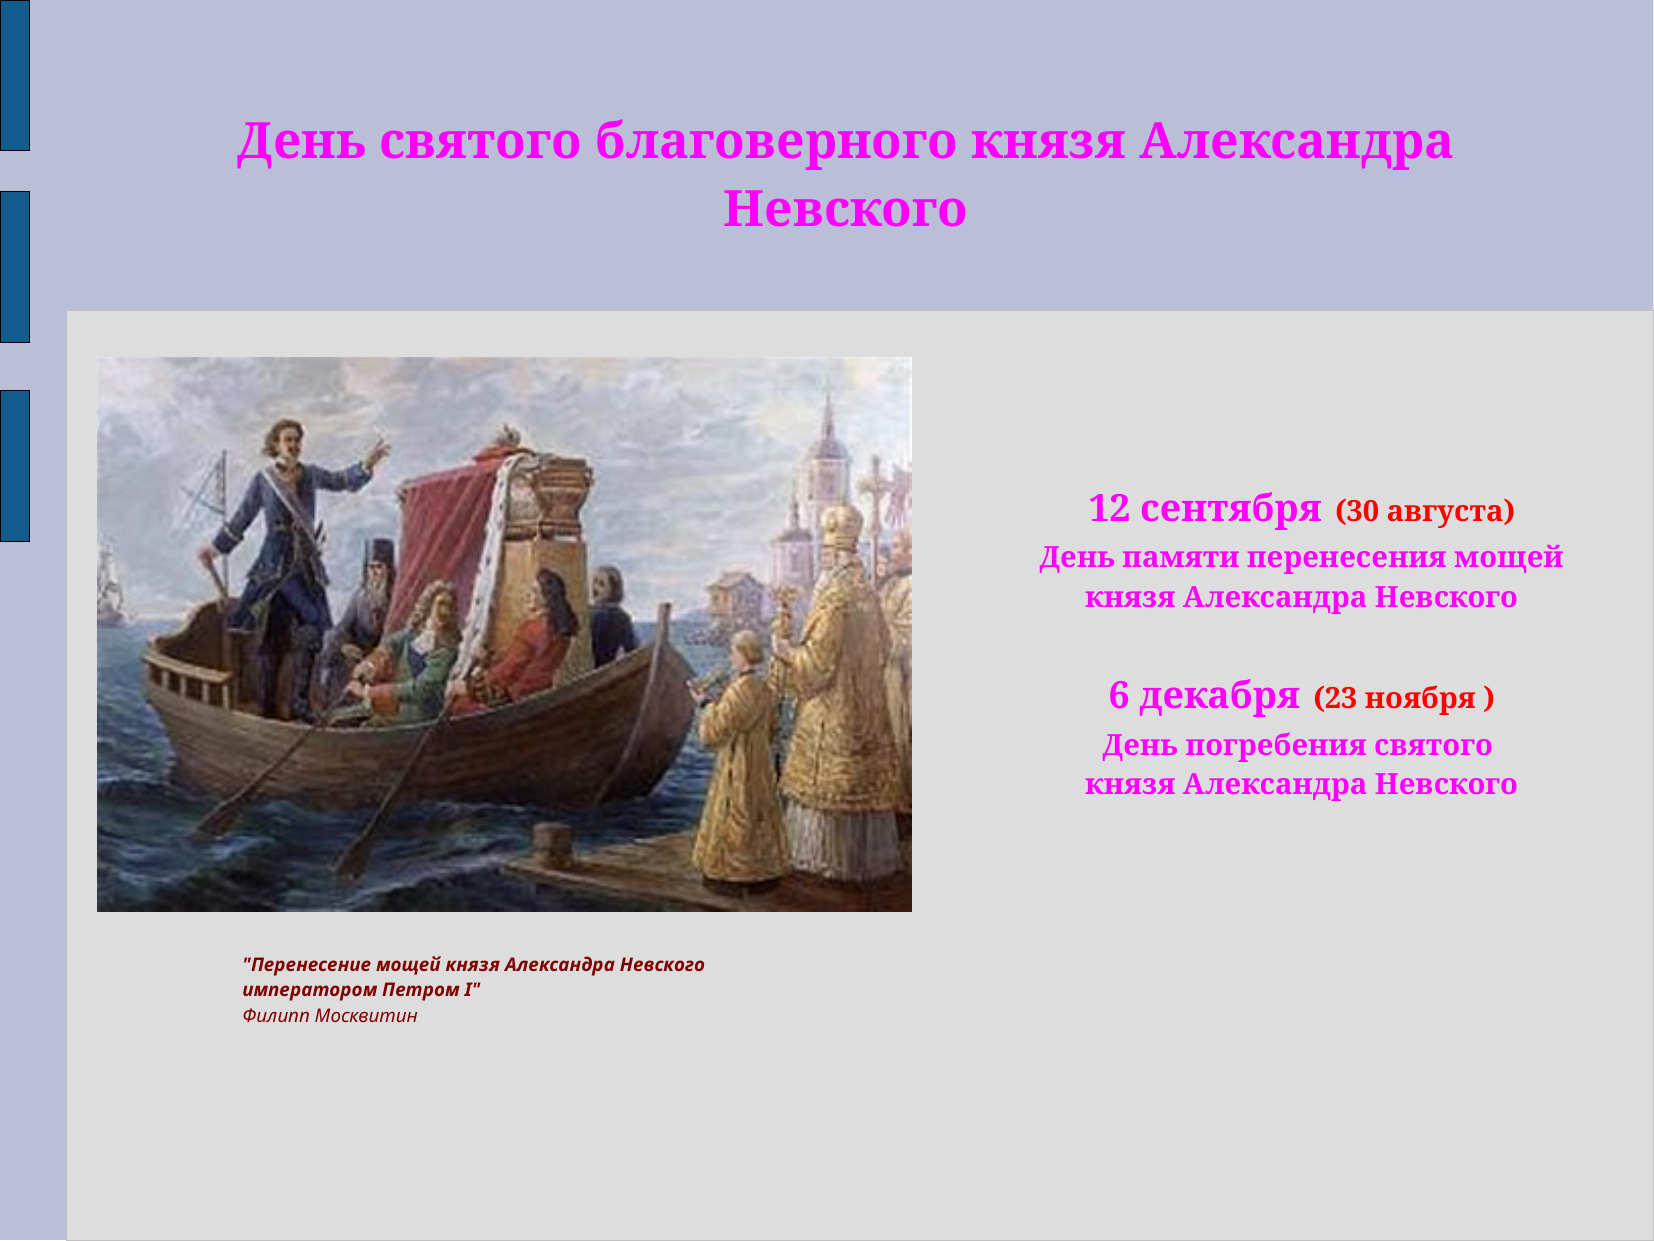

День святого благоверного князя Александра Невского
12 сентября (30 августа)
День памяти перенесения мощей князя Александра Невского
6 декабря (23 ноября )
День погребения святого
князя Александра Невского
"Перенесение мощей князя Александра Невского
императором Петром I"
Филипп Москвитин